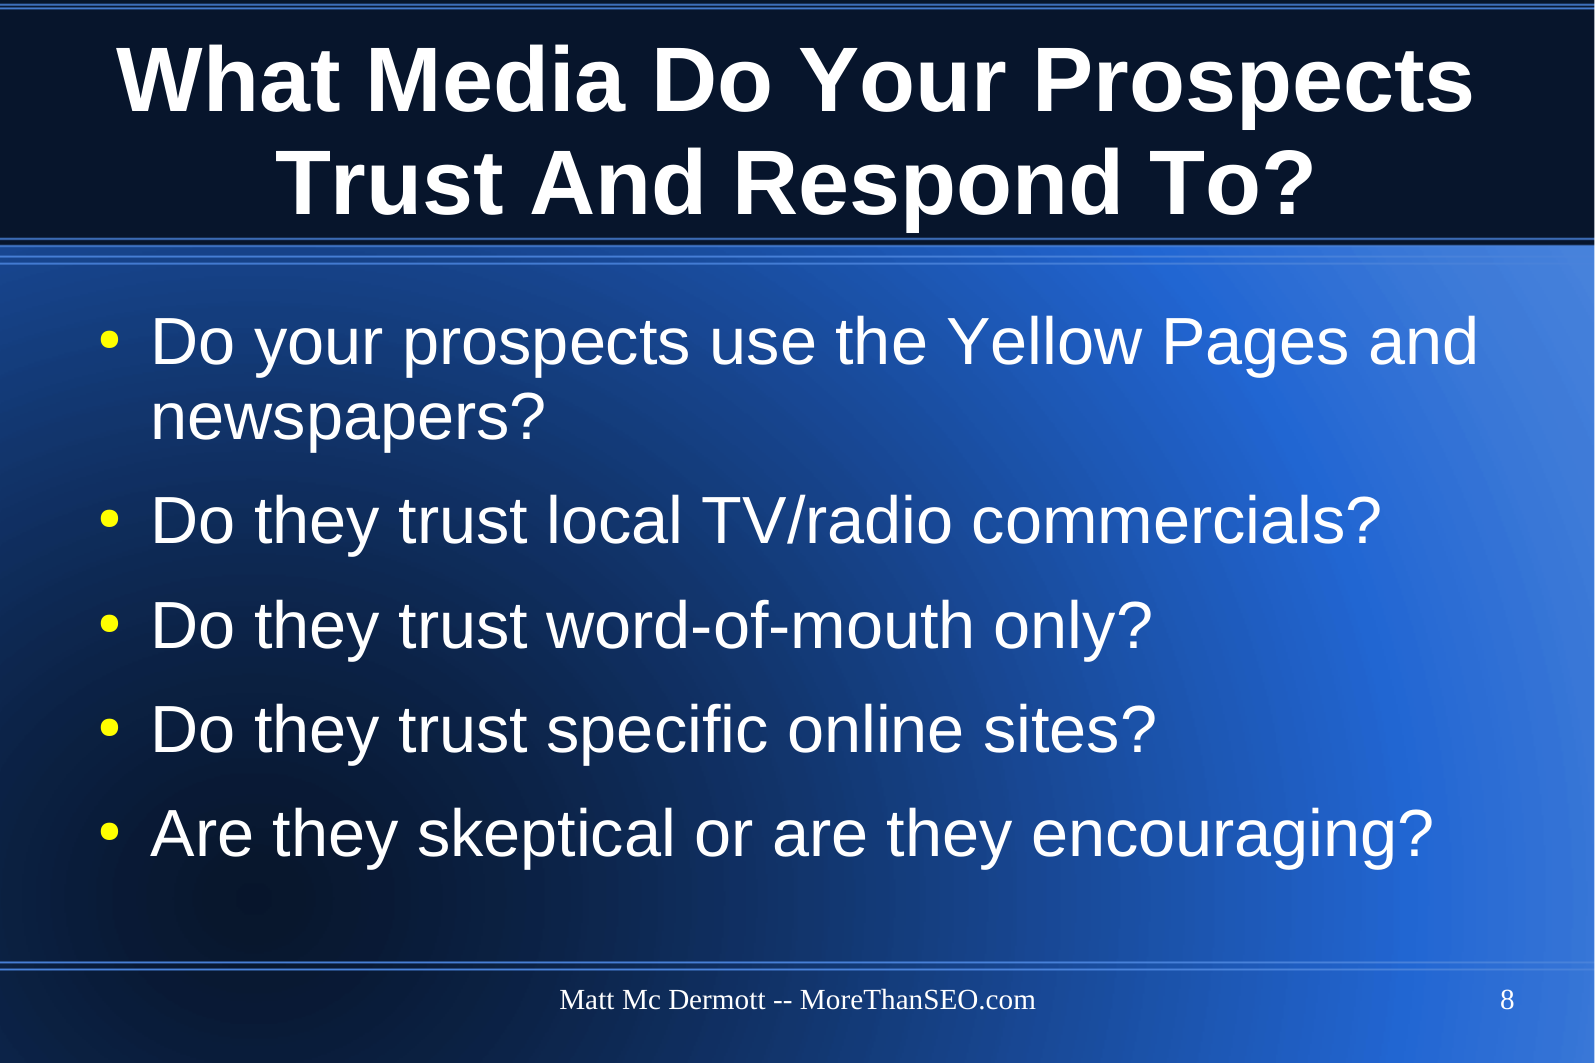

# What Media Do Your Prospects Trust And Respond To?
Do your prospects use the Yellow Pages and newspapers?
Do they trust local TV/radio commercials?
Do they trust word-of-mouth only?
Do they trust specific online sites?
Are they skeptical or are they encouraging?
Matt Mc Dermott -- MoreThanSEO.com
8